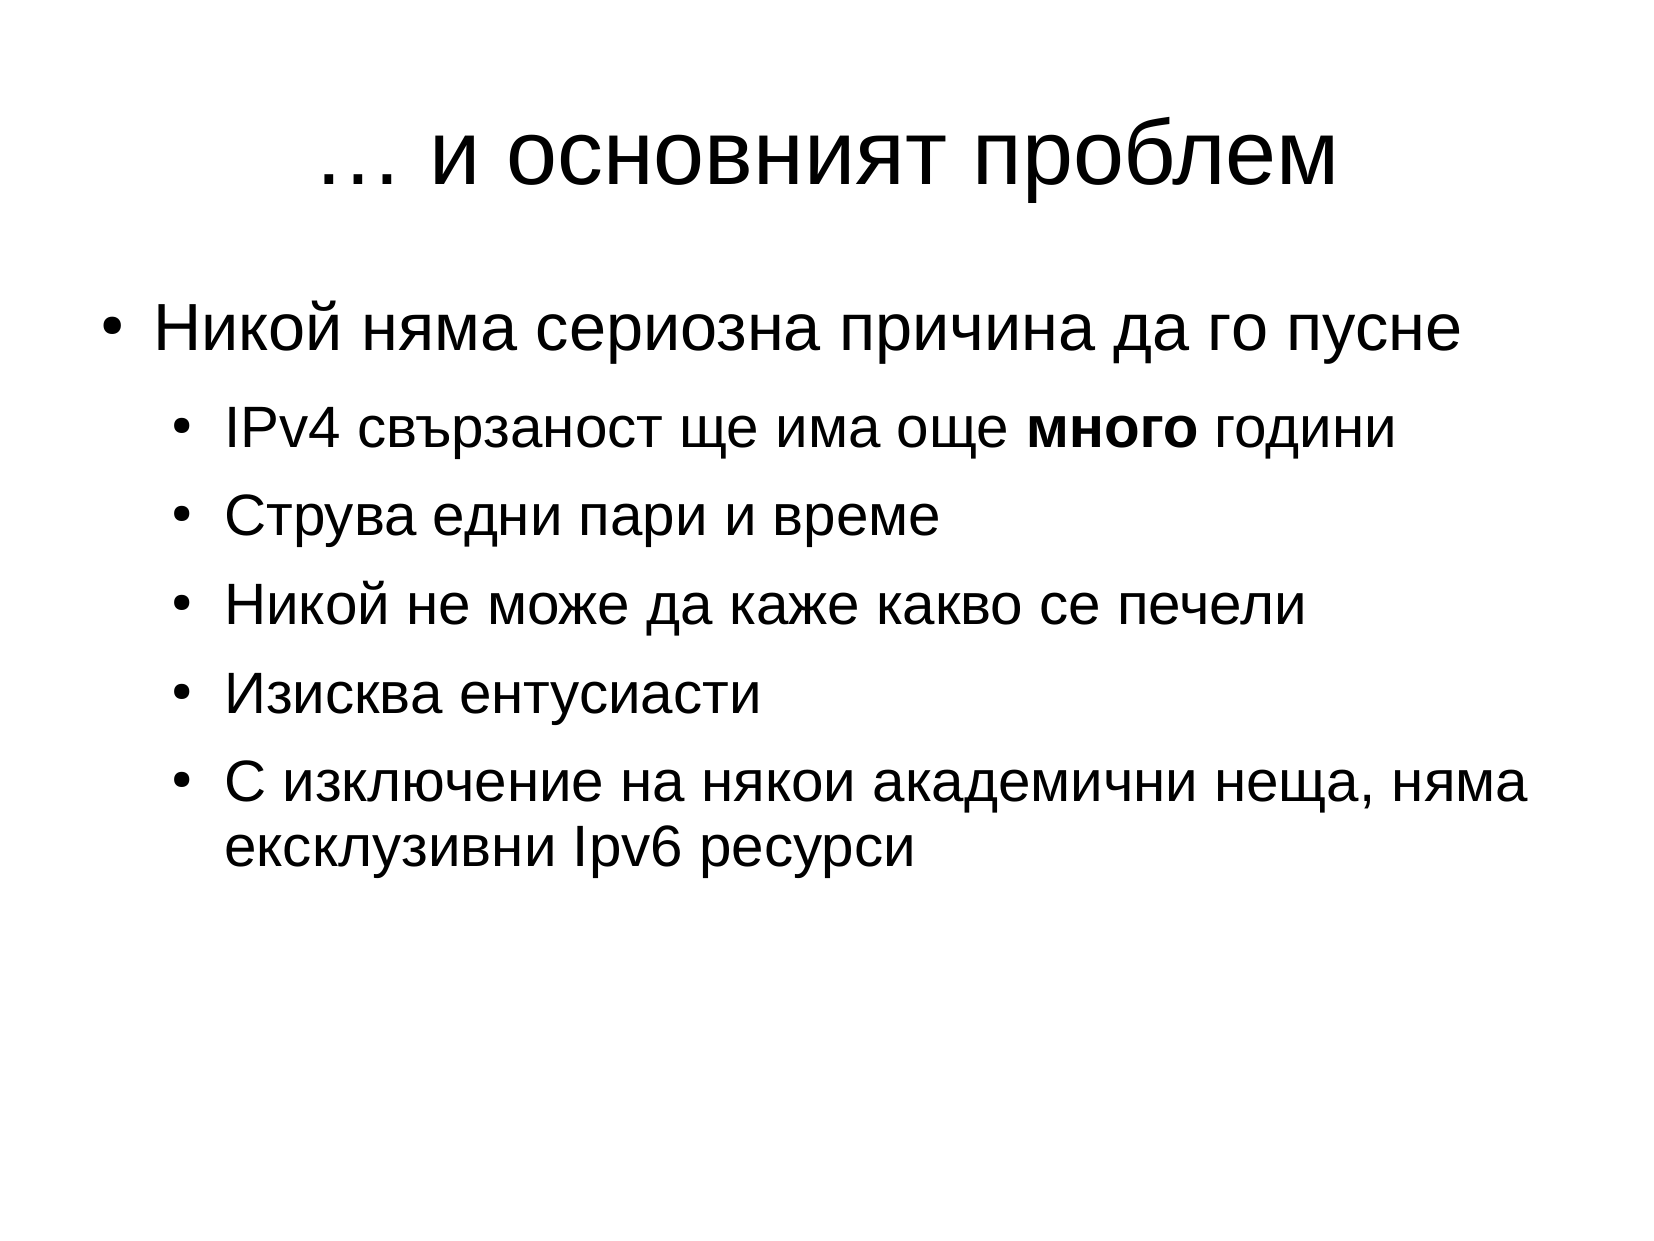

# … и основният проблем
Никой няма сериозна причина да го пусне
IPv4 свързаност ще има още много години
Струва едни пари и време
Никой не може да каже какво се печели
Изисква ентусиасти
С изключение на някои академични неща, няма ексклузивни Ipv6 ресурси